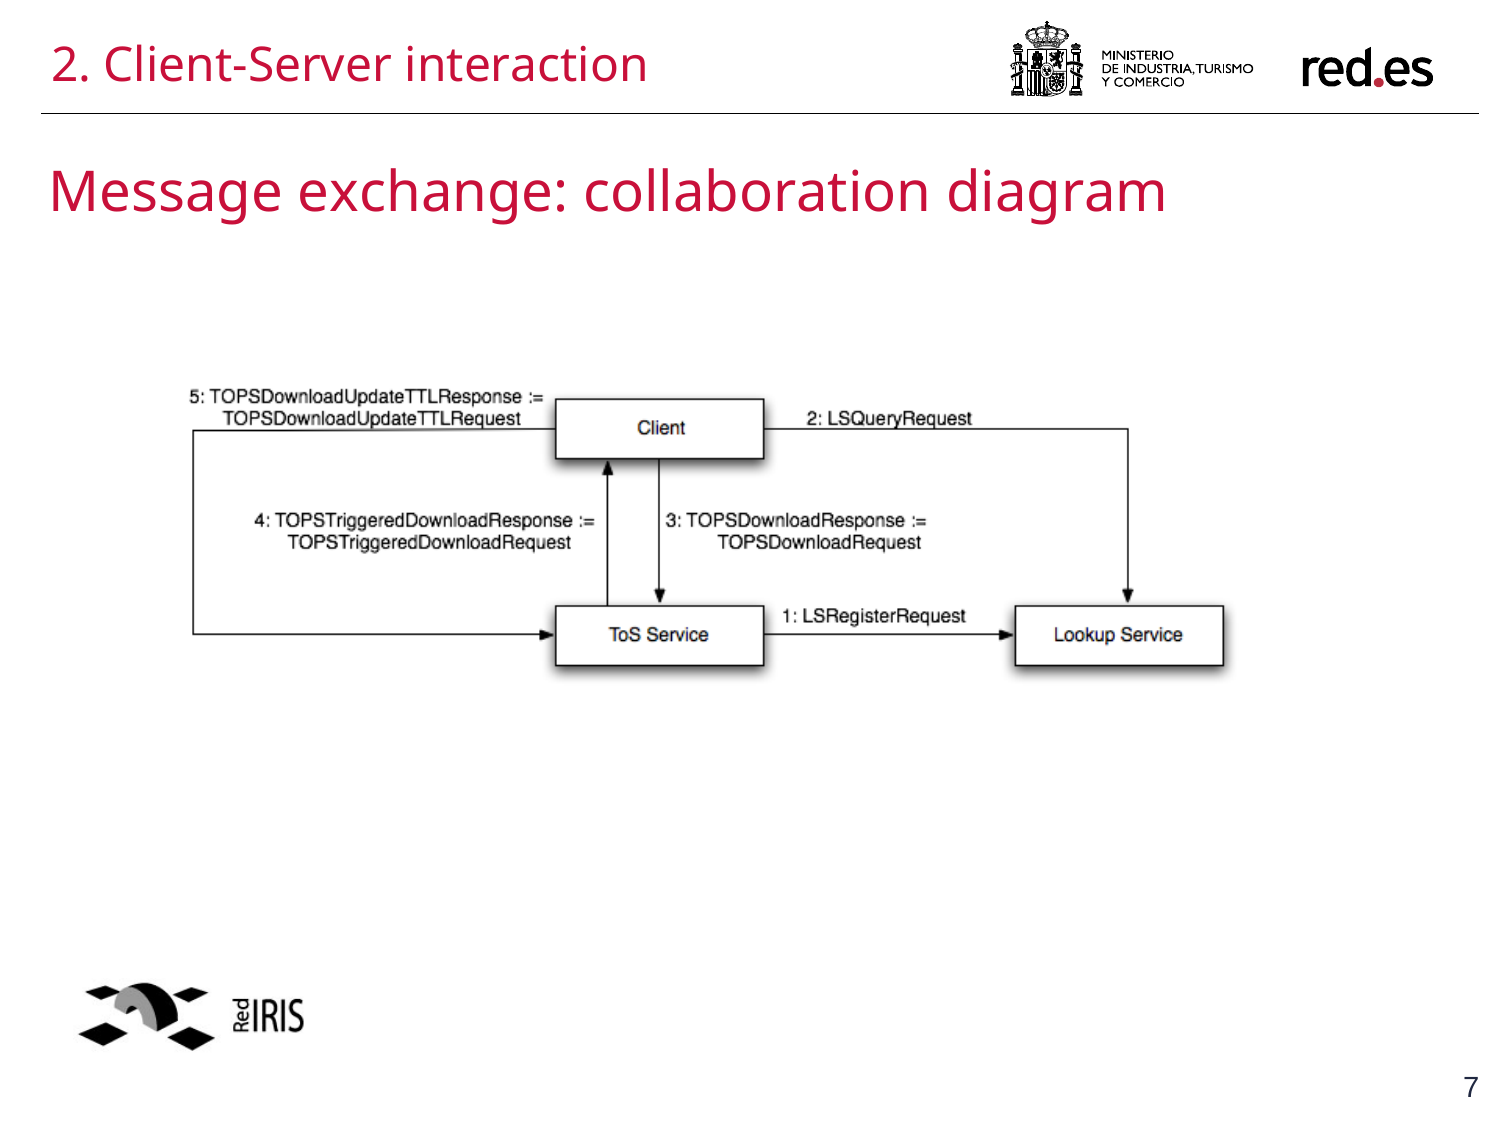

2. Client-Server interaction
Message exchange: collaboration diagram
#
7